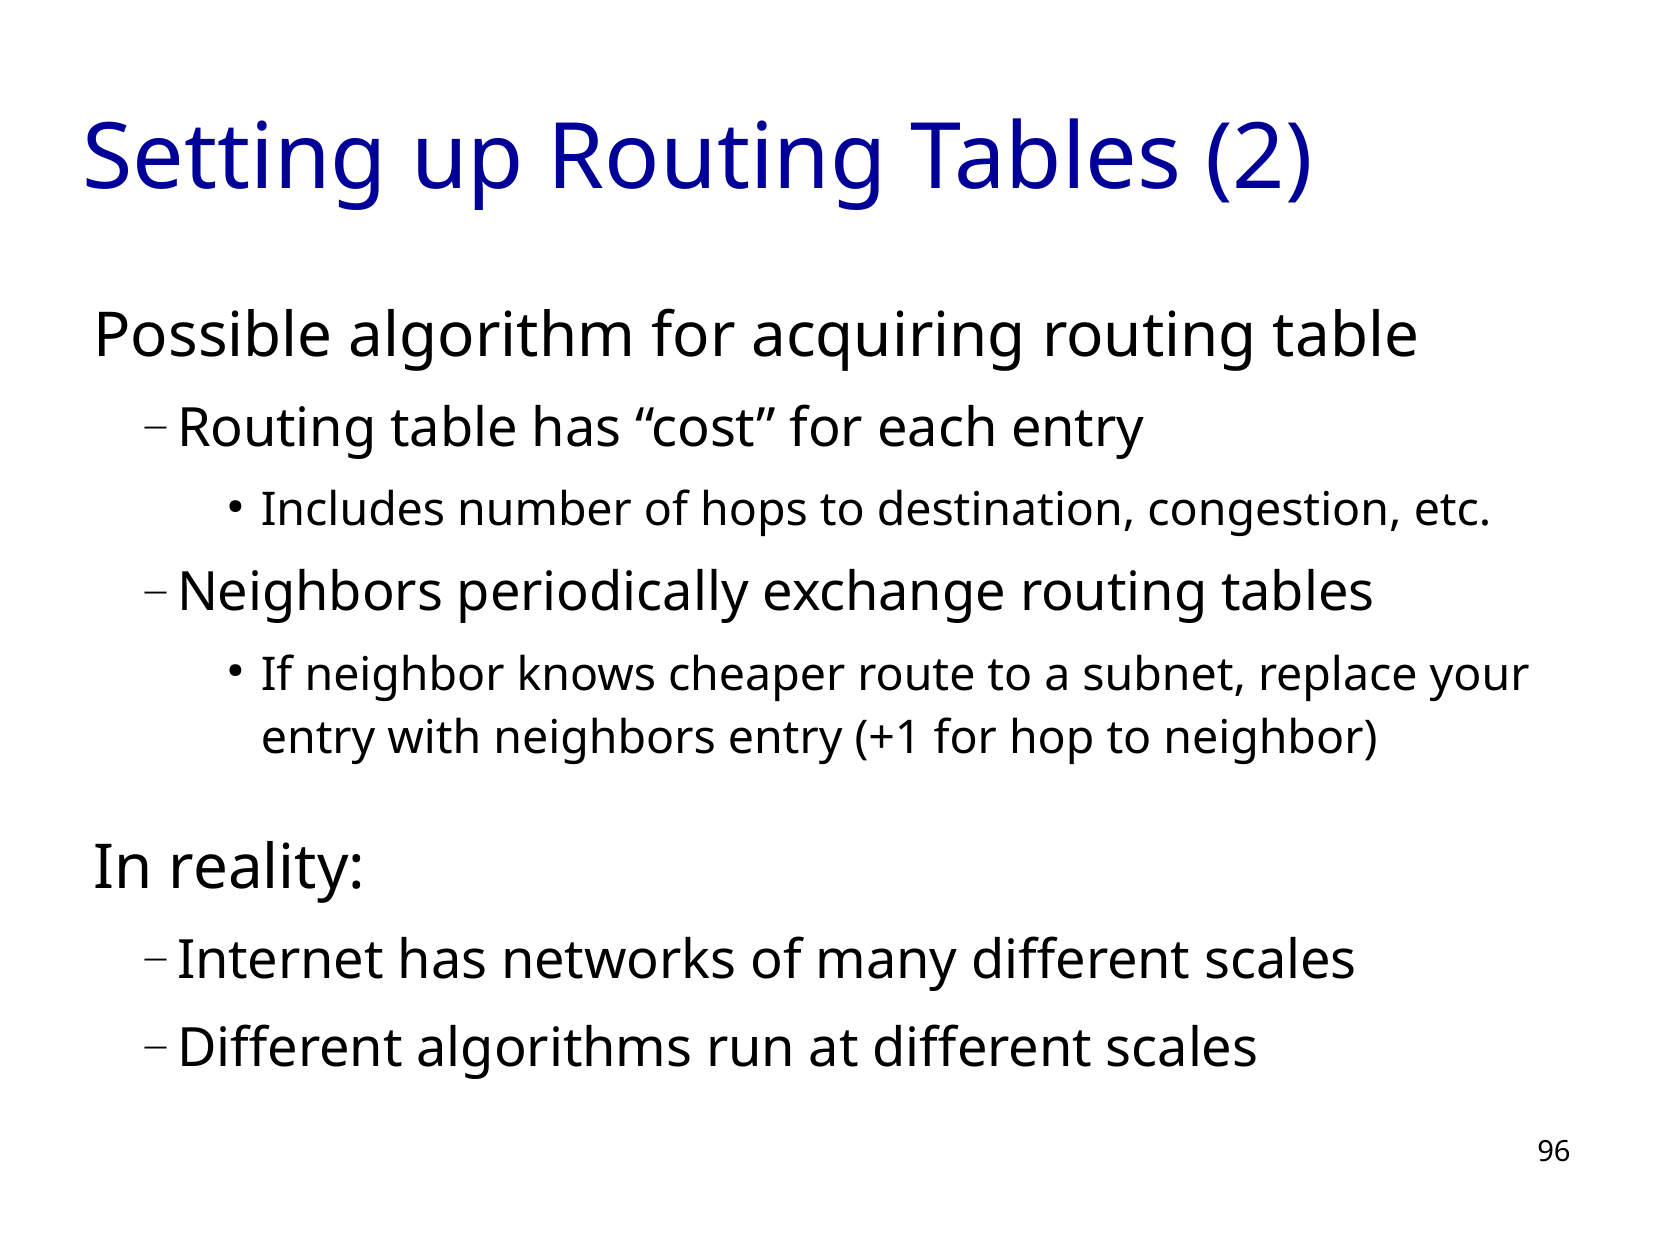

# Setting up Routing Tables (2)
Possible algorithm for acquiring routing table
Routing table has “cost” for each entry
Includes number of hops to destination, congestion, etc.
Neighbors periodically exchange routing tables
If neighbor knows cheaper route to a subnet, replace your entry with neighbors entry (+1 for hop to neighbor)
In reality:
Internet has networks of many different scales
Different algorithms run at different scales
96